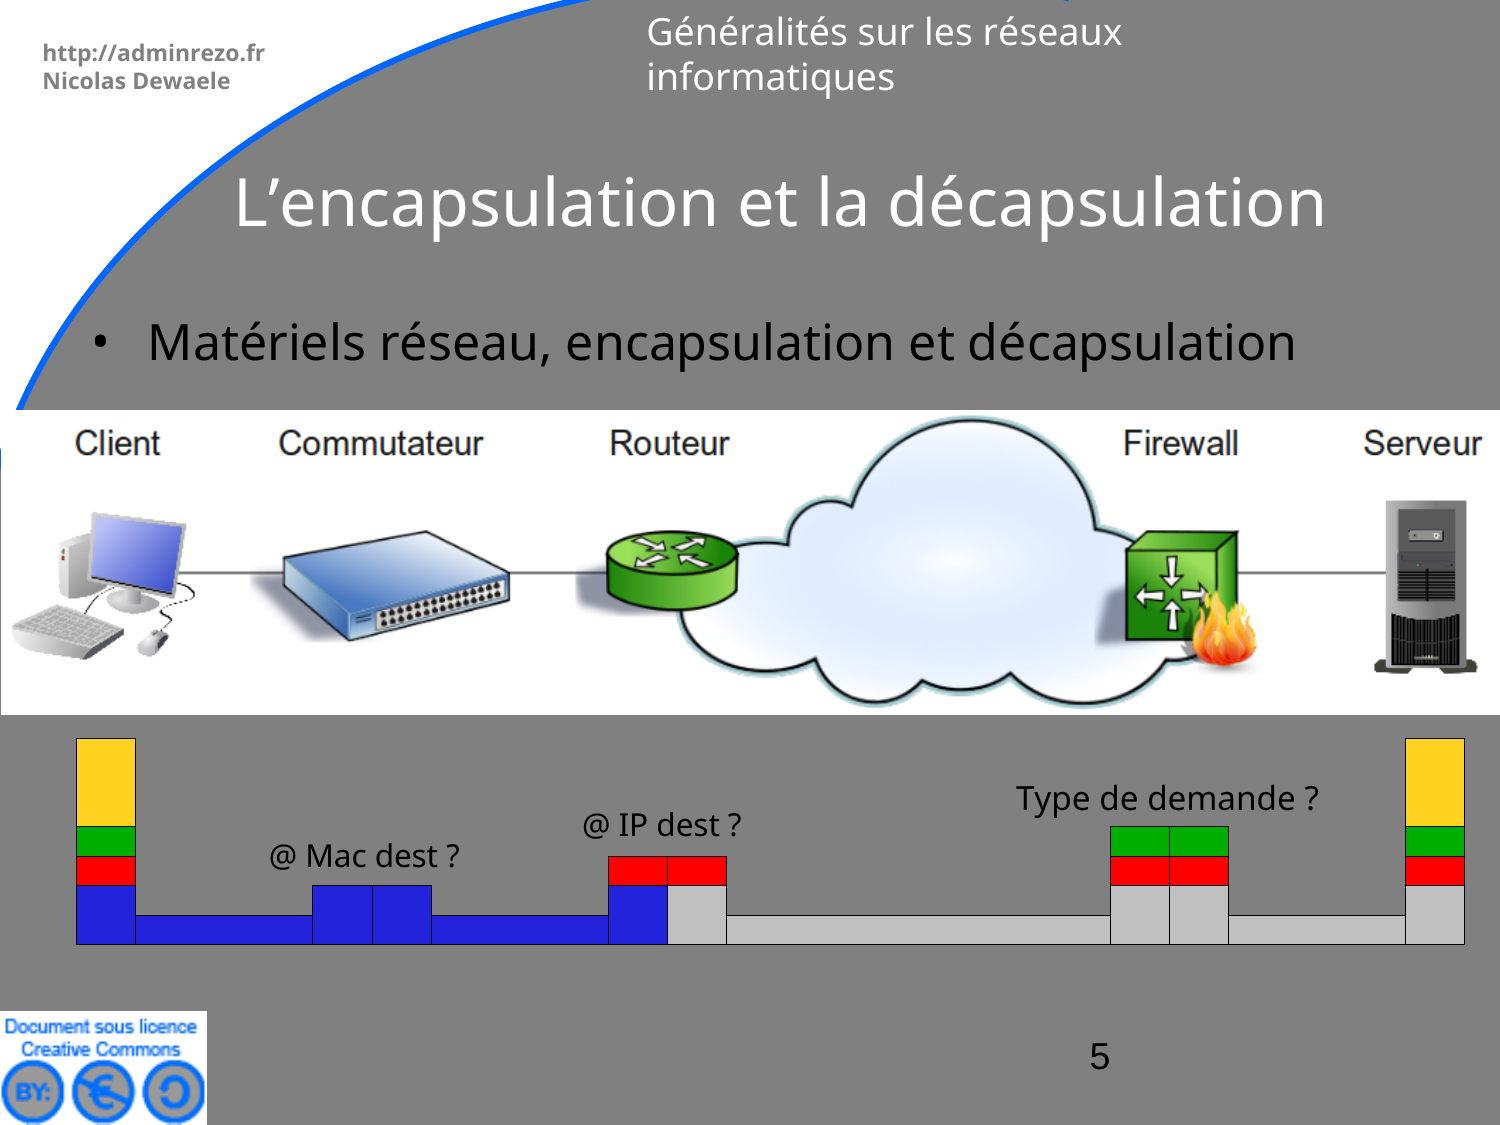

# L’encapsulation et la décapsulation
Matériels réseau, encapsulation et décapsulation
Type de demande ?
@ IP dest ?
@ Mac dest ?
5